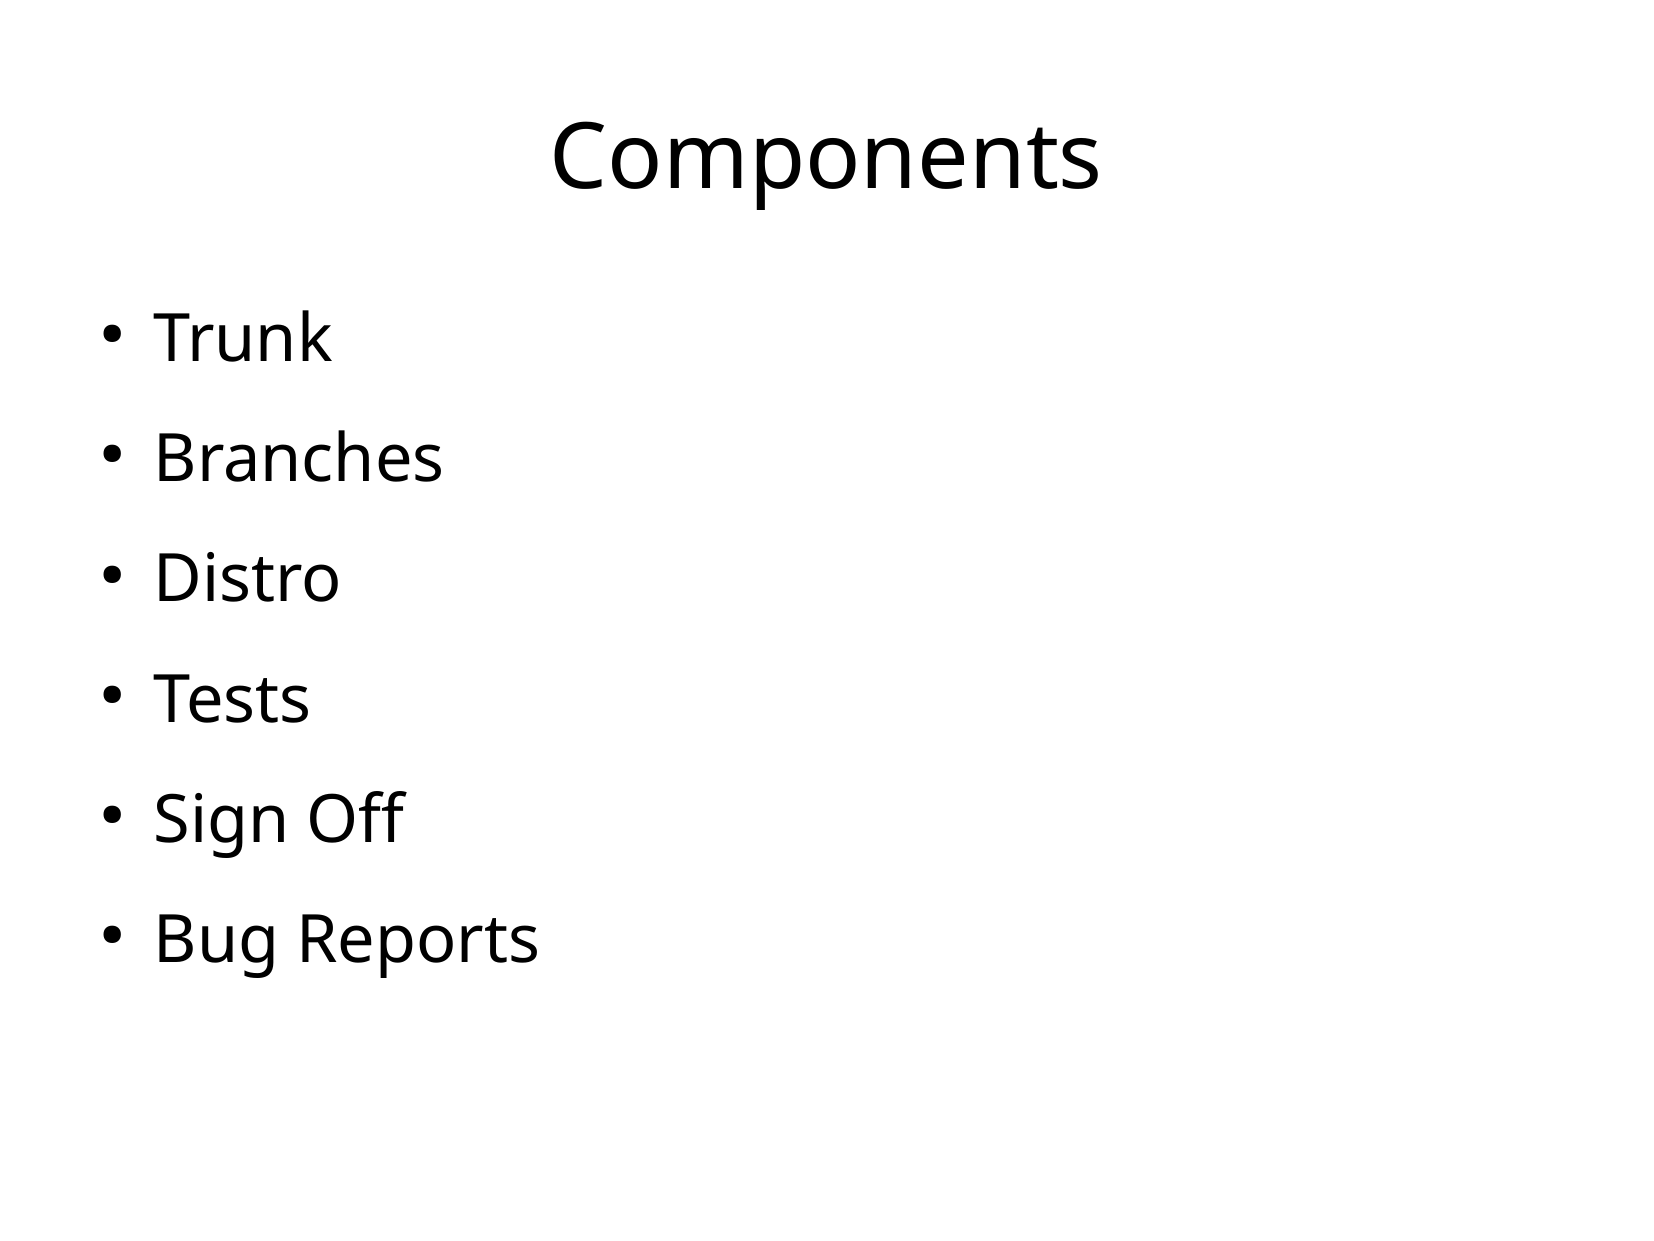

# Components
Trunk
Branches
Distro
Tests
Sign Off
Bug Reports